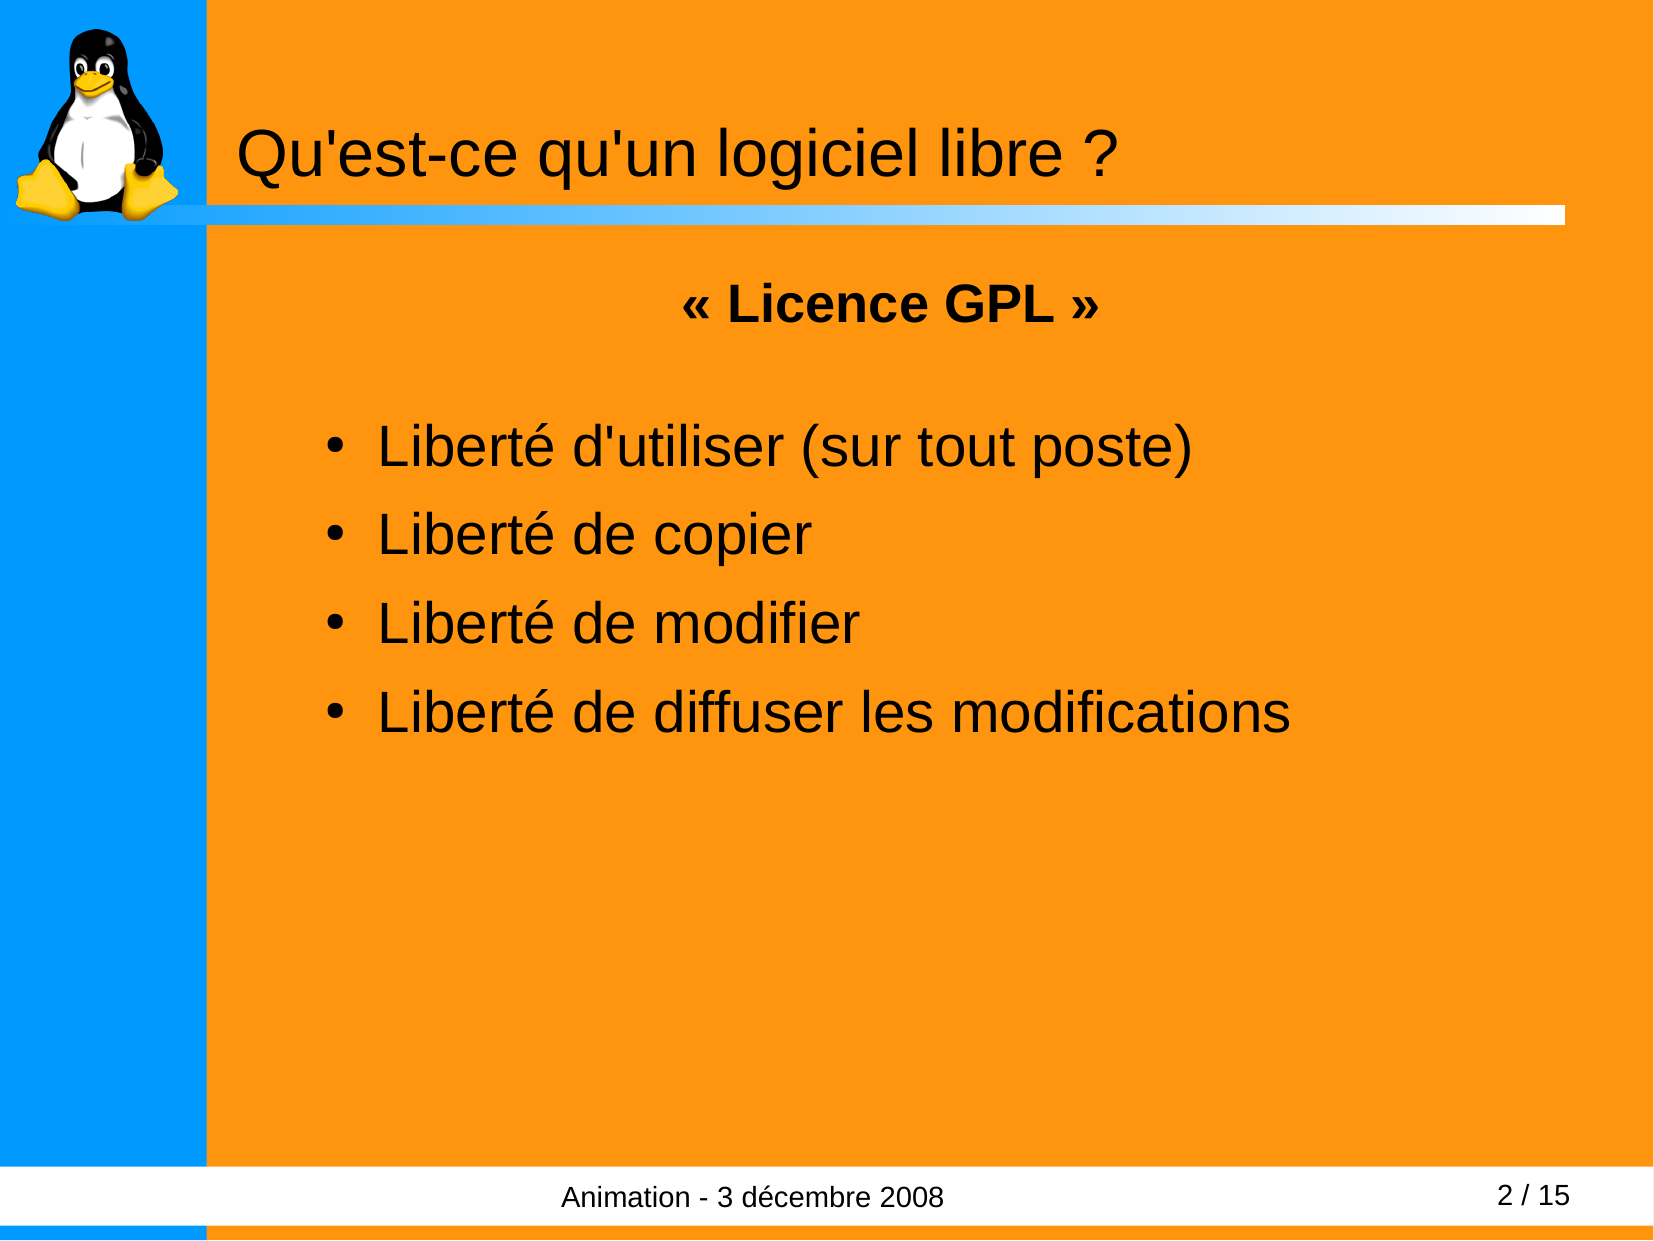

# Qu'est-ce qu'un logiciel libre ?
« Licence GPL »
Liberté d'utiliser (sur tout poste)
Liberté de copier
Liberté de modifier
Liberté de diffuser les modifications
2
Animation - 3 décembre 2008